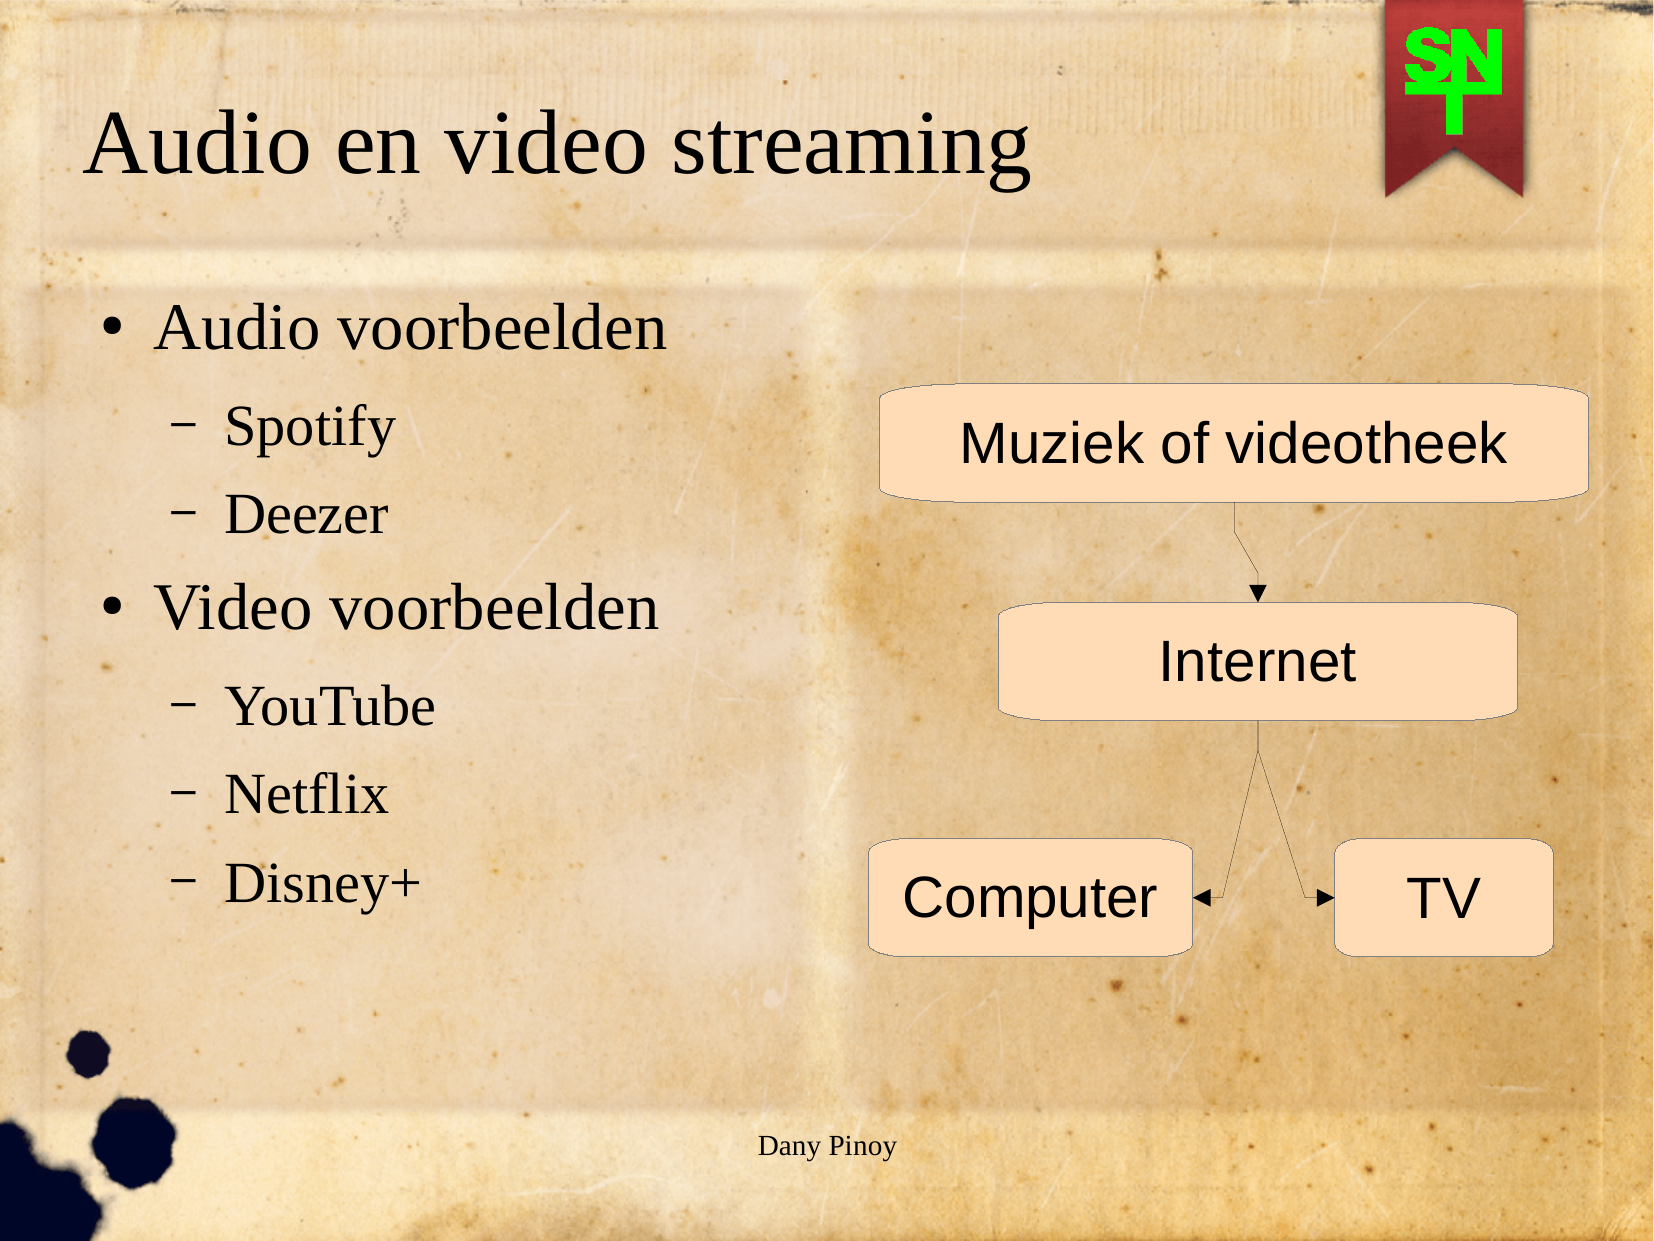

# Audio en video streaming
Audio voorbeelden
Spotify
Deezer
Video voorbeelden
YouTube
Netflix
Disney+
Muziek of videotheek
Internet
Computer
TV
Dany Pinoy